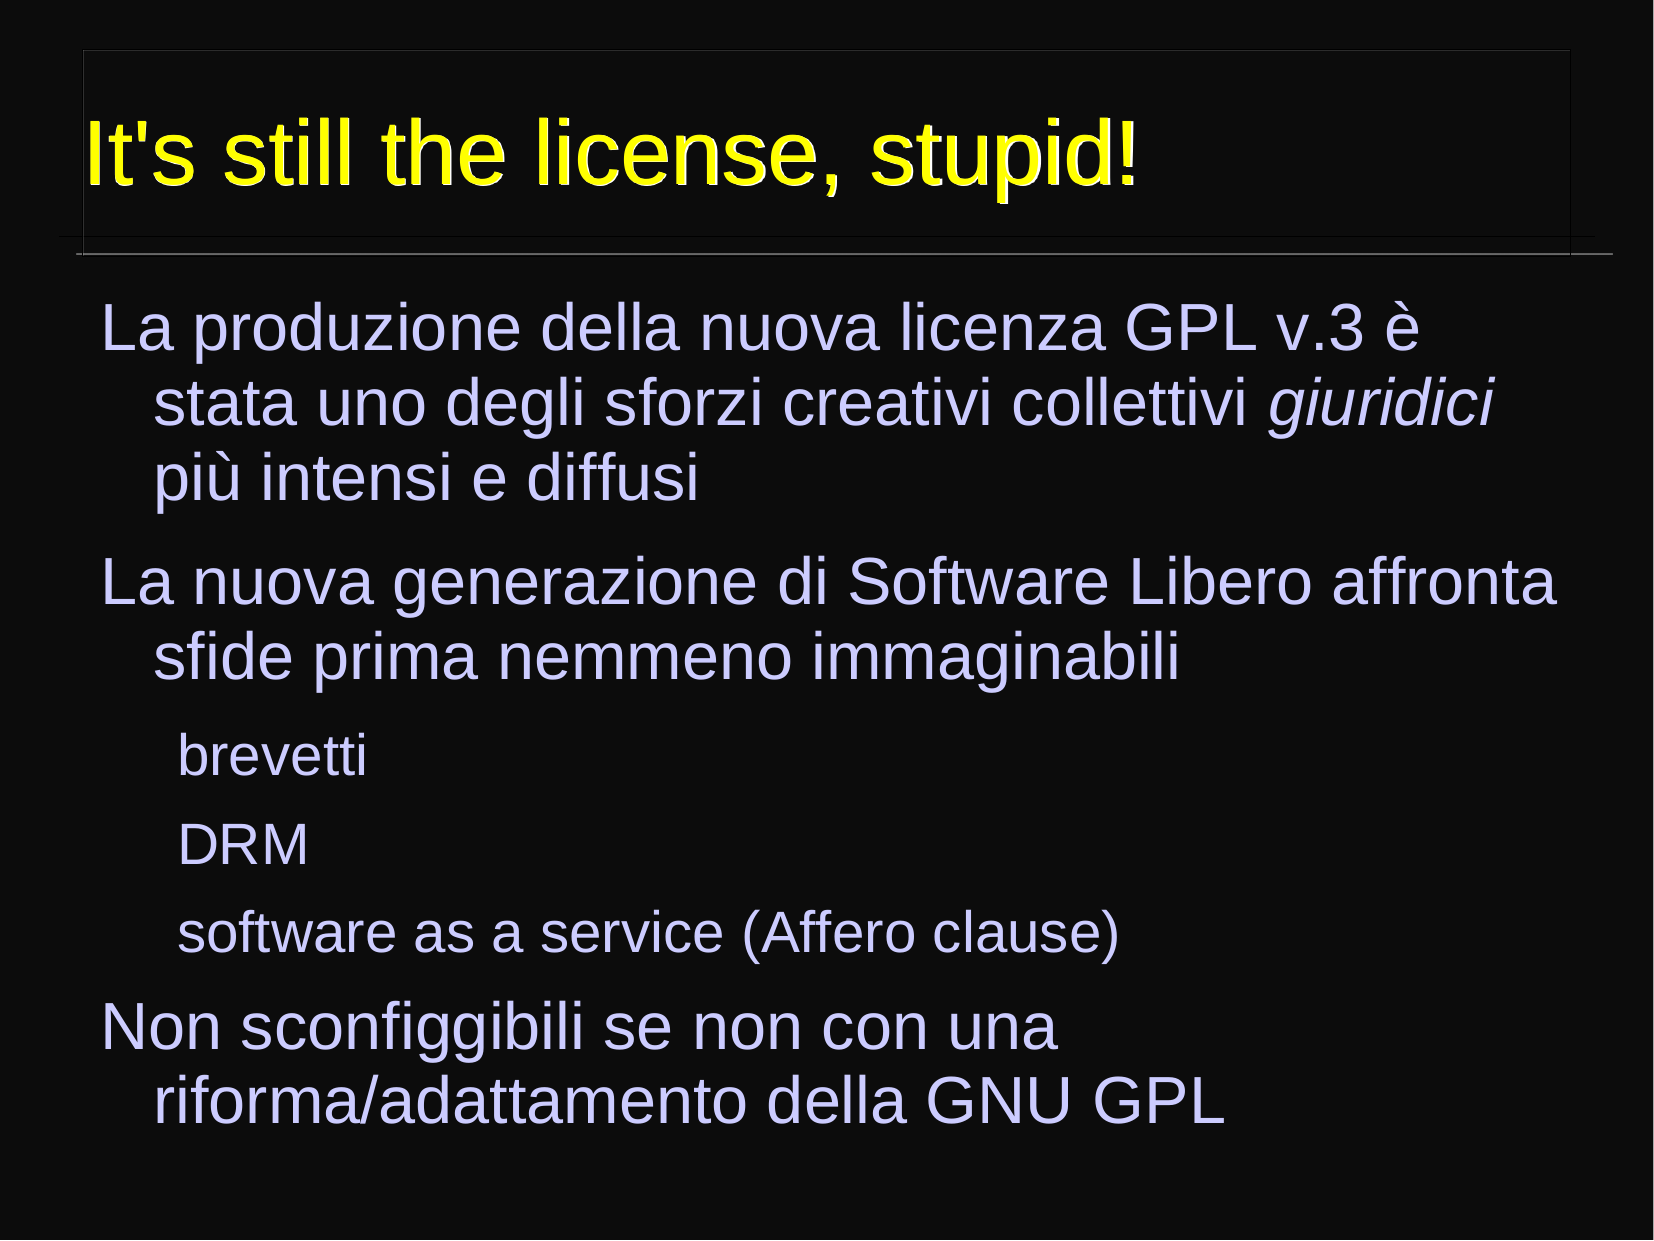

# It's still the license, stupid!
La produzione della nuova licenza GPL v.3 è stata uno degli sforzi creativi collettivi giuridici più intensi e diffusi
La nuova generazione di Software Libero affronta sfide prima nemmeno immaginabili
brevetti
DRM
software as a service (Affero clause)
Non sconfiggibili se non con una riforma/adattamento della GNU GPL